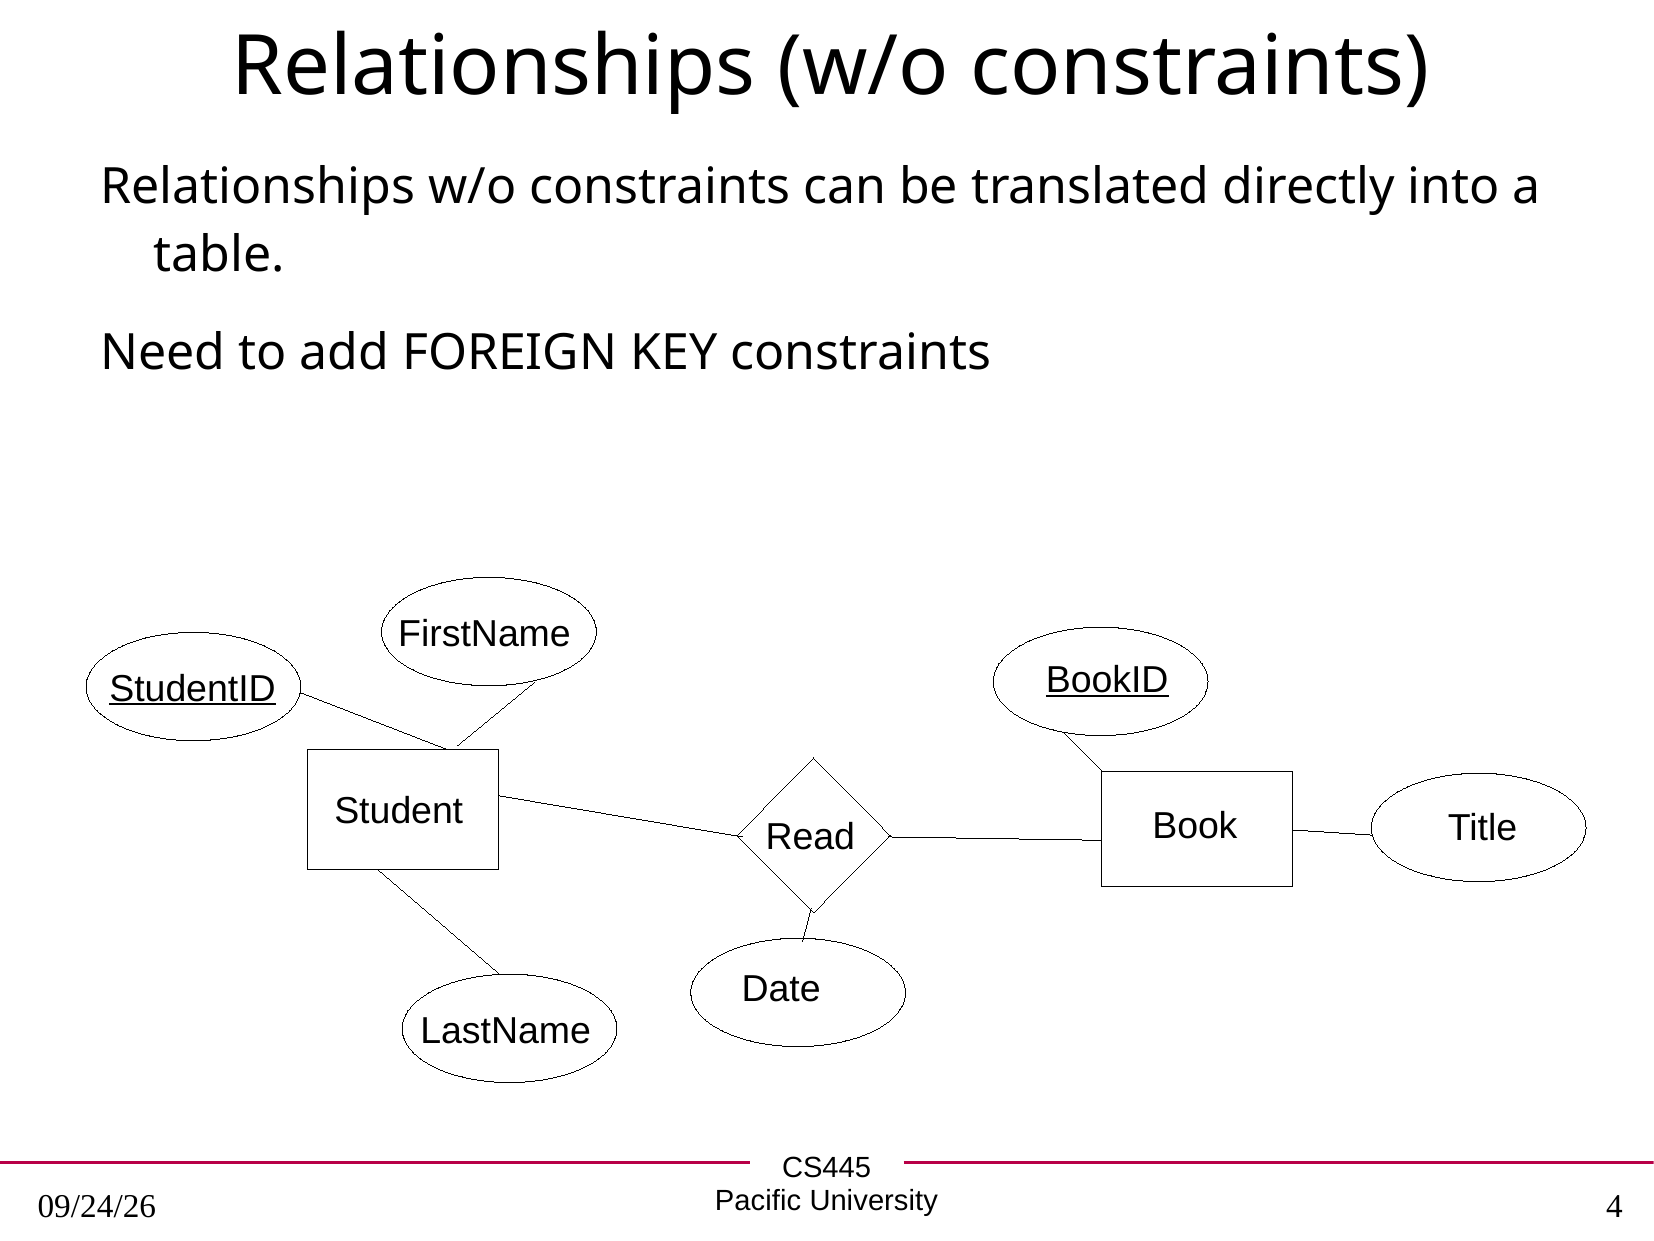

# Relationships (w/o constraints)
Relationships w/o constraints can be translated directly into a table.
Need to add FOREIGN KEY constraints
FirstName
BookID
StudentID
Student
Book
Title
Read
Date
LastName